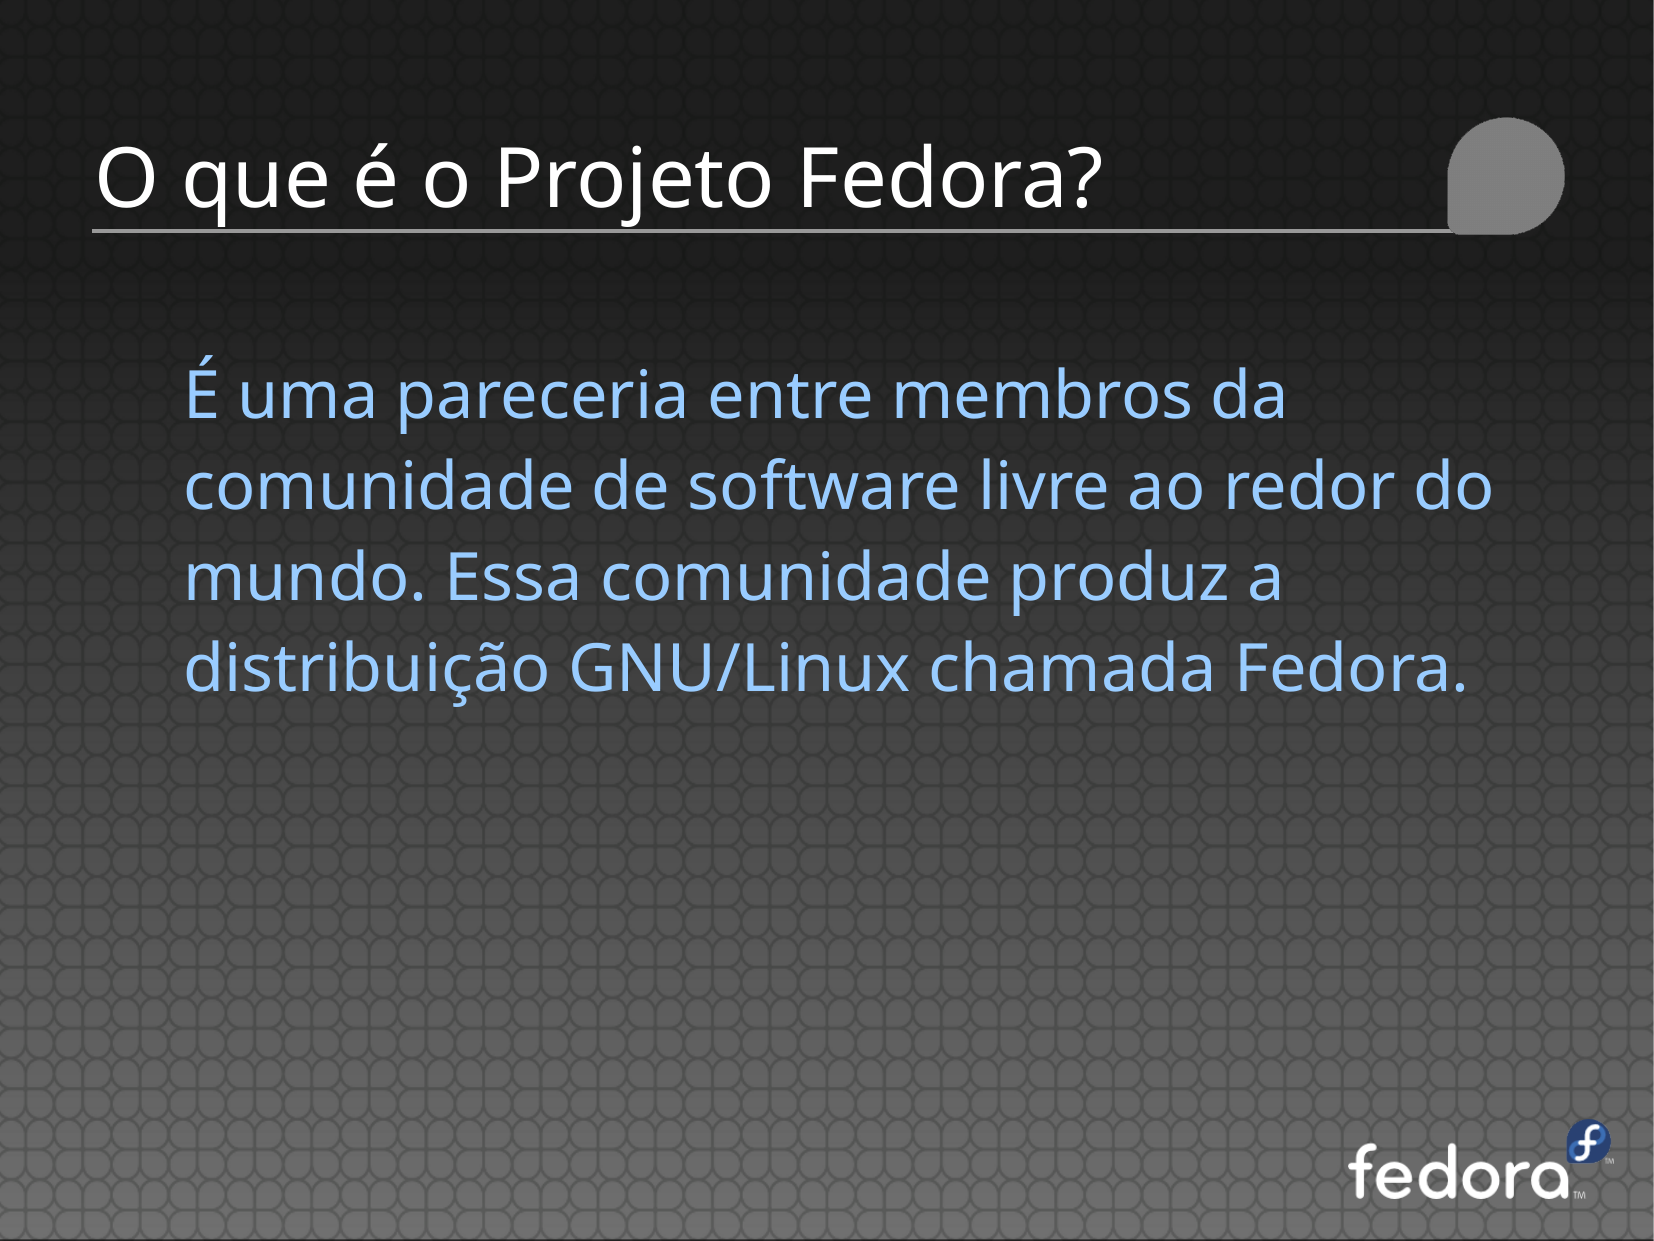

# O que é o Projeto Fedora?
É uma pareceria entre membros da comunidade de software livre ao redor do mundo. Essa comunidade produz a distribuição GNU/Linux chamada Fedora.